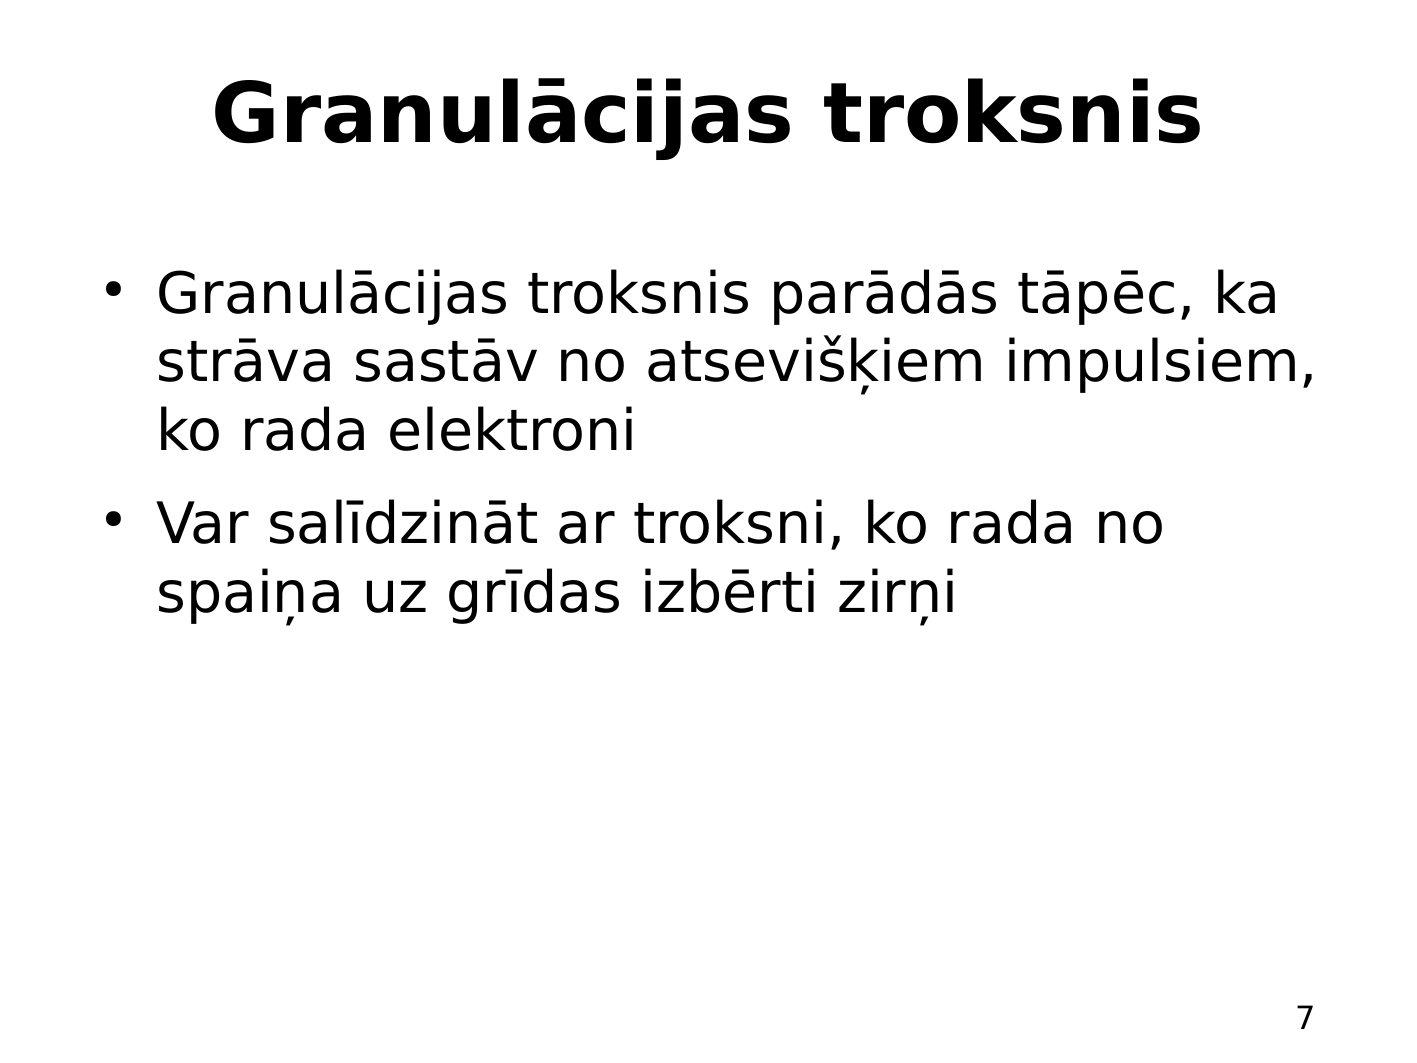

# Granulācijas troksnis
Granulācijas troksnis parādās tāpēc, ka strāva sastāv no atsevišķiem impulsiem, ko rada elektroni
Var salīdzināt ar troksni, ko rada no spaiņa uz grīdas izbērti zirņi